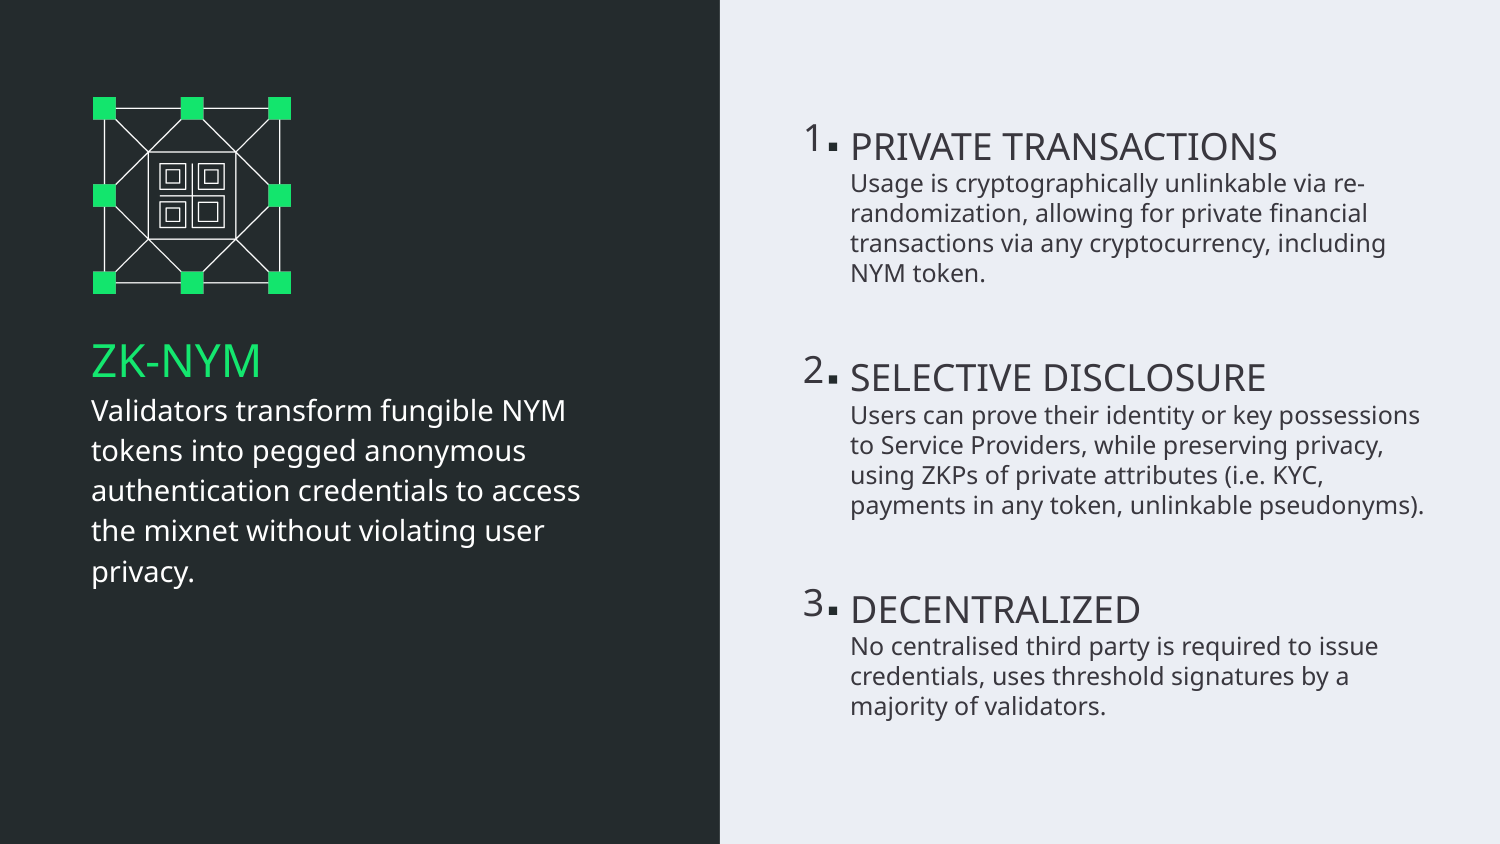

1
PRIVATE TRANSACTIONS
Usage is cryptographically unlinkable via re-randomization, allowing for private financial transactions via any cryptocurrency, including NYM token.
SELECTIVE DISCLOSURE
Users can prove their identity or key possessions to Service Providers, while preserving privacy, using ZKPs of private attributes (i.e. KYC, payments in any token, unlinkable pseudonyms).
DECENTRALIZED
No centralised third party is required to issue credentials, uses threshold signatures by a majority of validators.
ZK-NYM
Validators transform fungible NYM tokens into pegged anonymous authentication credentials to access the mixnet without violating user privacy.
2
3